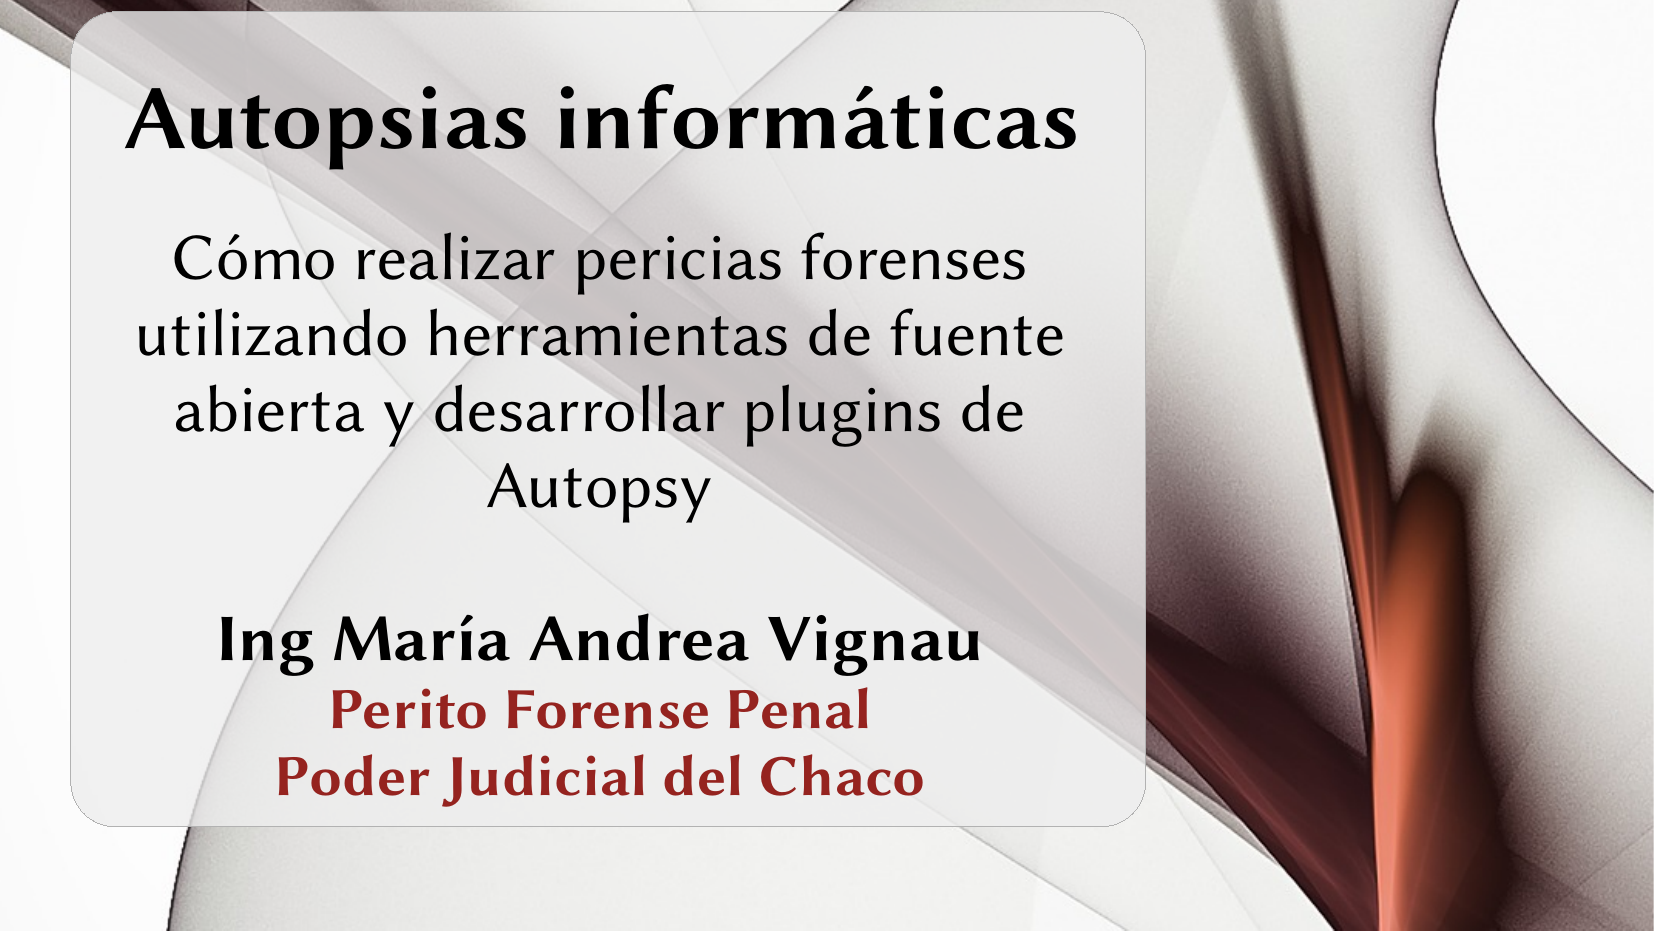

# Autopsias informáticas
Cómo realizar pericias forenses utilizando herramientas de fuente abierta y desarrollar plugins de Autopsy
Ing María Andrea Vignau
Perito Forense Penal
Poder Judicial del Chaco